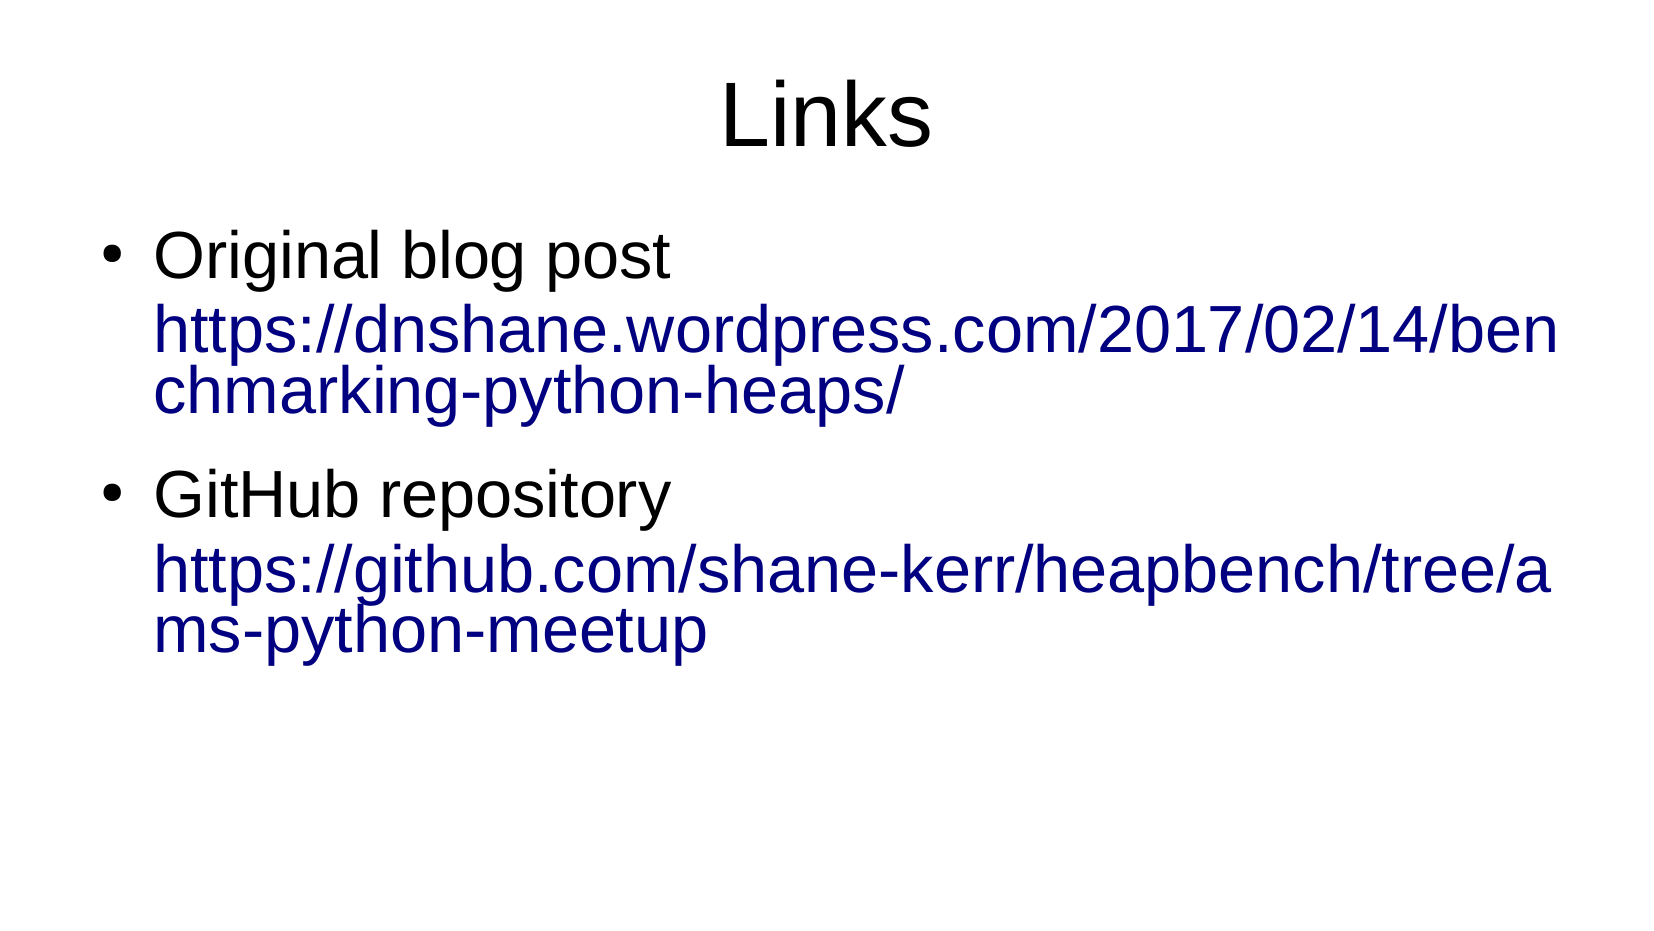

# Links
Original blog post
https://dnshane.wordpress.com/2017/02/14/benchmarking-python-heaps/
GitHub repository
https://github.com/shane-kerr/heapbench/tree/ams-python-meetup